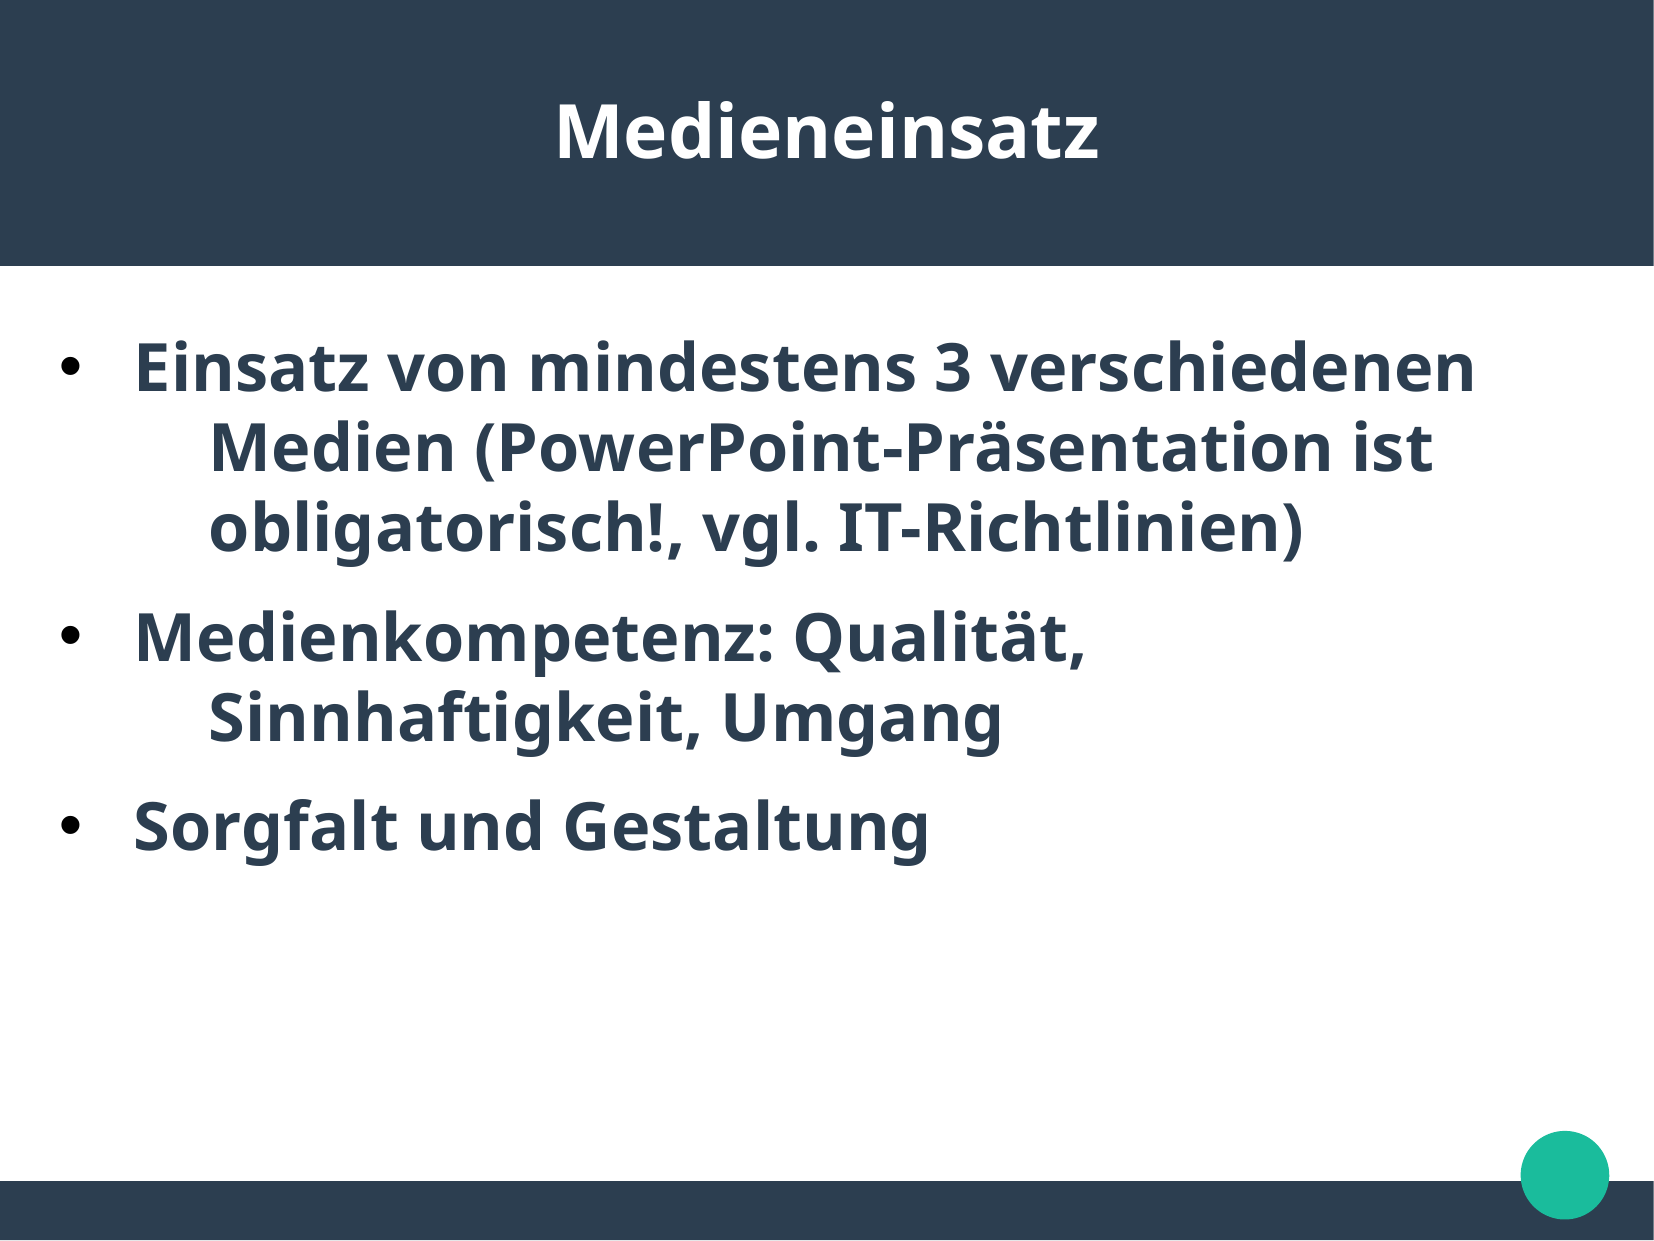

# Medieneinsatz
Einsatz von mindestens 3 verschiedenen Medien (PowerPoint-Präsentation ist obligatorisch!, vgl. IT-Richtlinien)
Medienkompetenz: Qualität, Sinnhaftigkeit, Umgang
Sorgfalt und Gestaltung